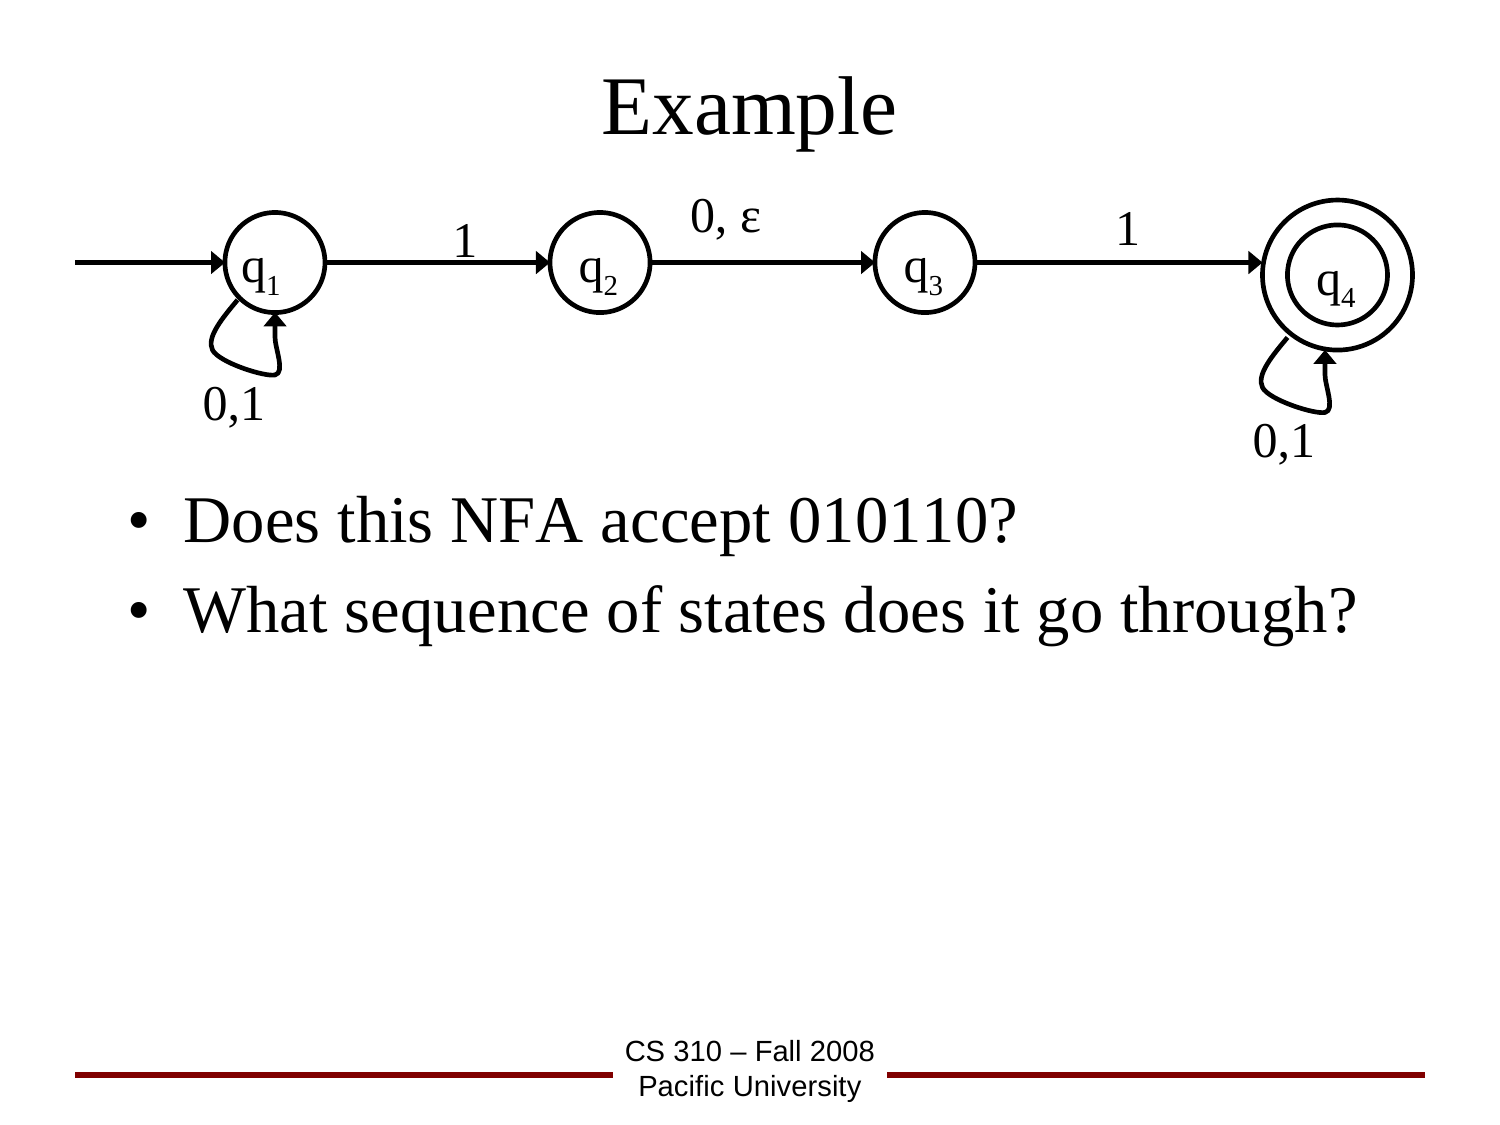

# Example
0, ε
1
1
q1
q2
q3
q4
0,1
0,1
Does this NFA accept 010110?
What sequence of states does it go through?